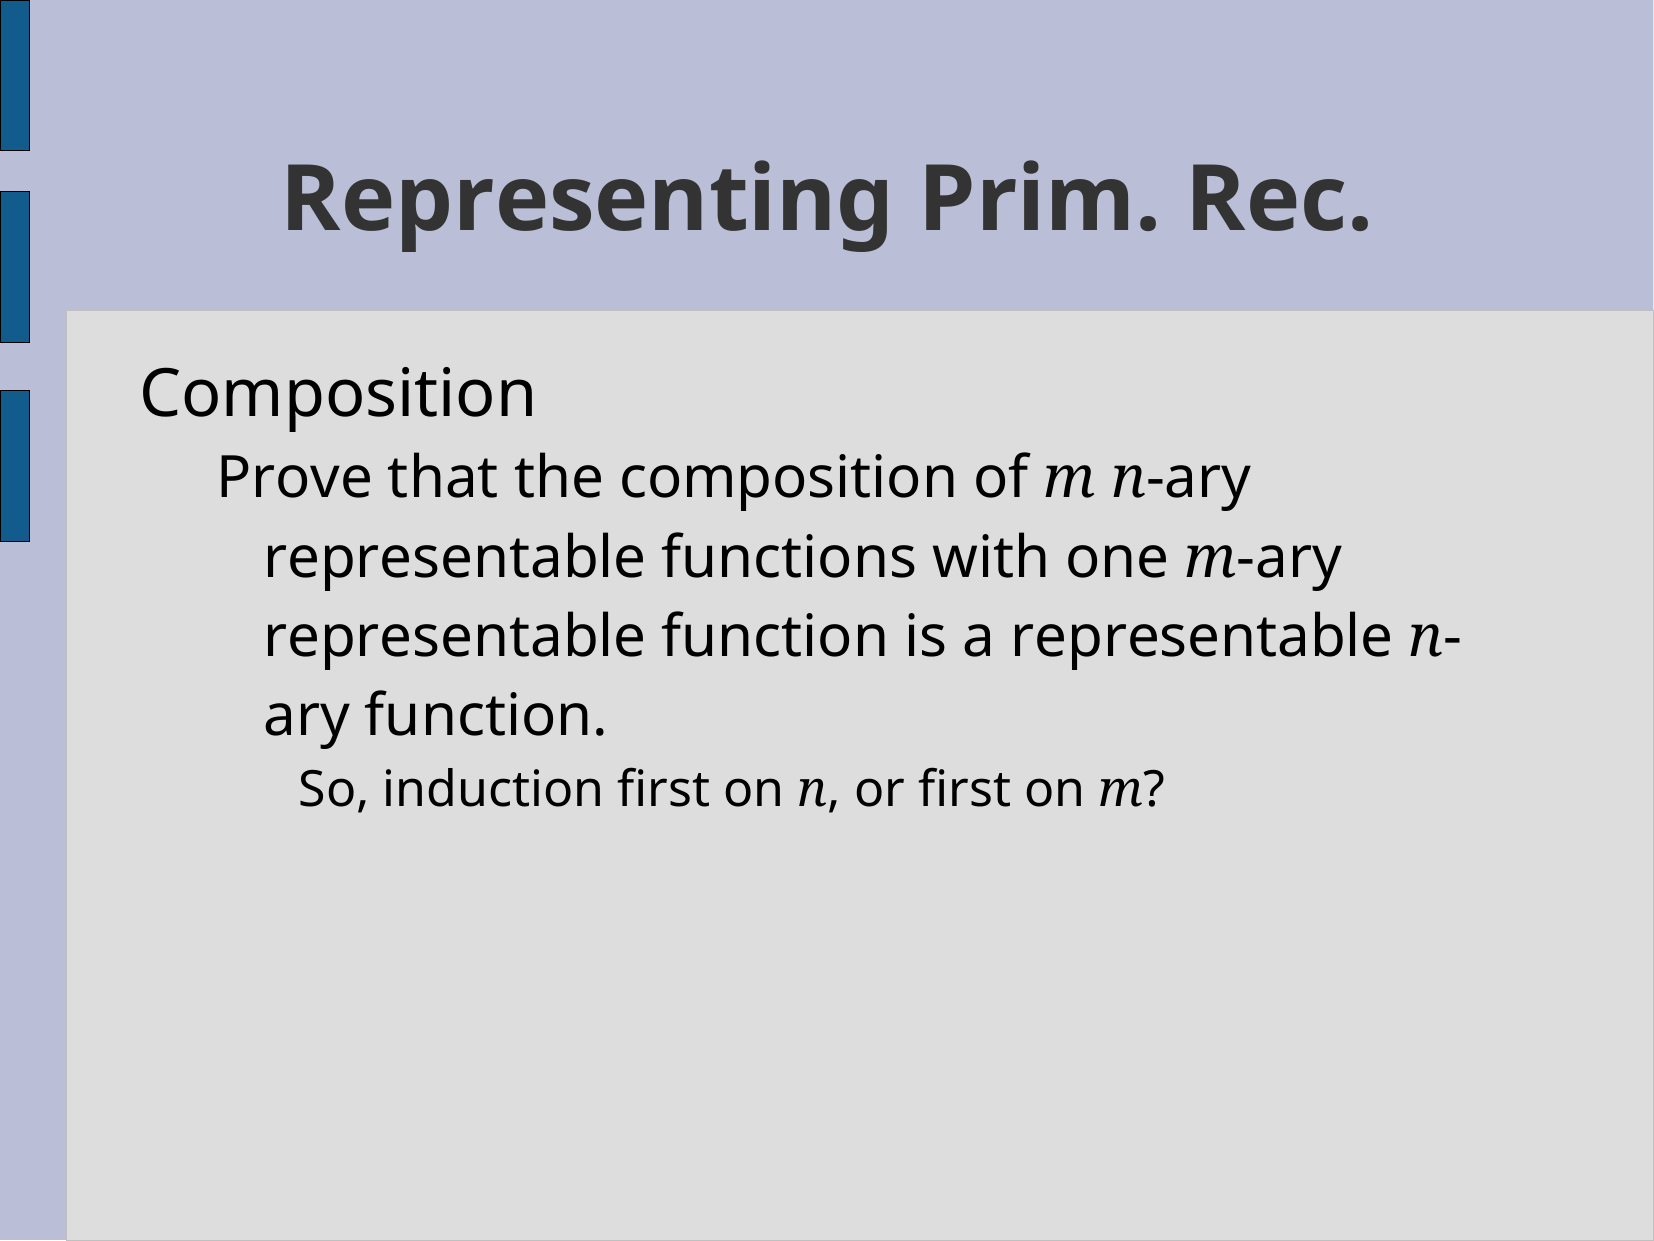

# Representing Prim. Rec.
Composition
Prove that the composition of m n-ary representable functions with one m-ary representable function is a representable n-ary function.
So, induction first on n, or first on m?